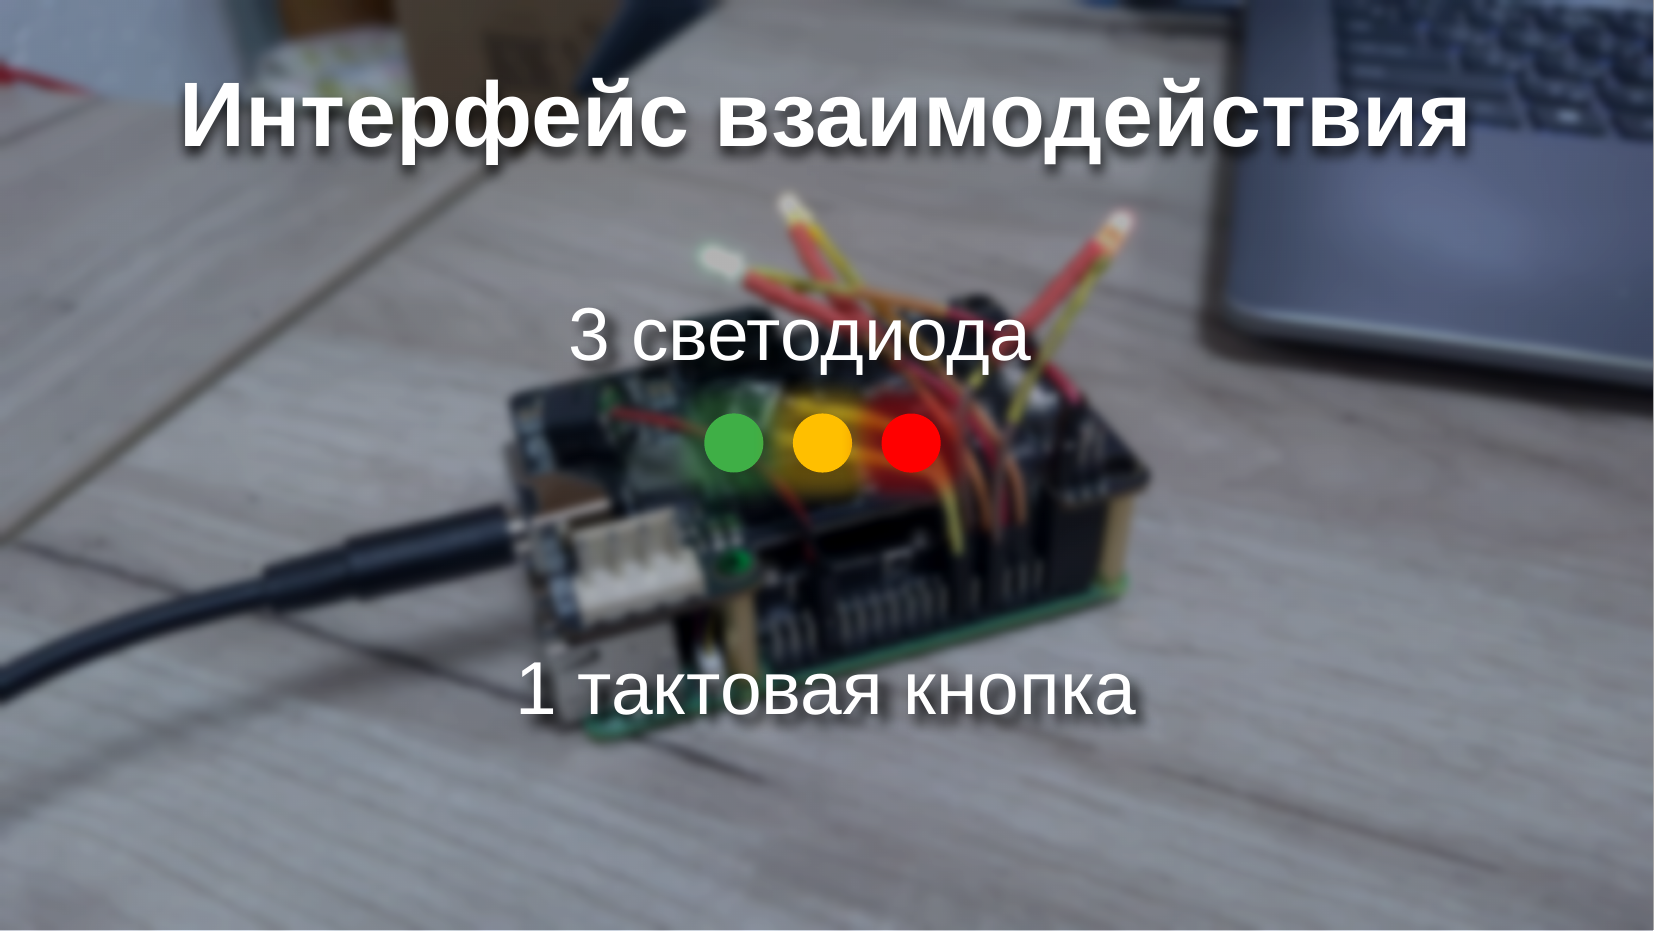

# Интерфейс взаимодействия
3 светодиода
1 тактовая кнопка